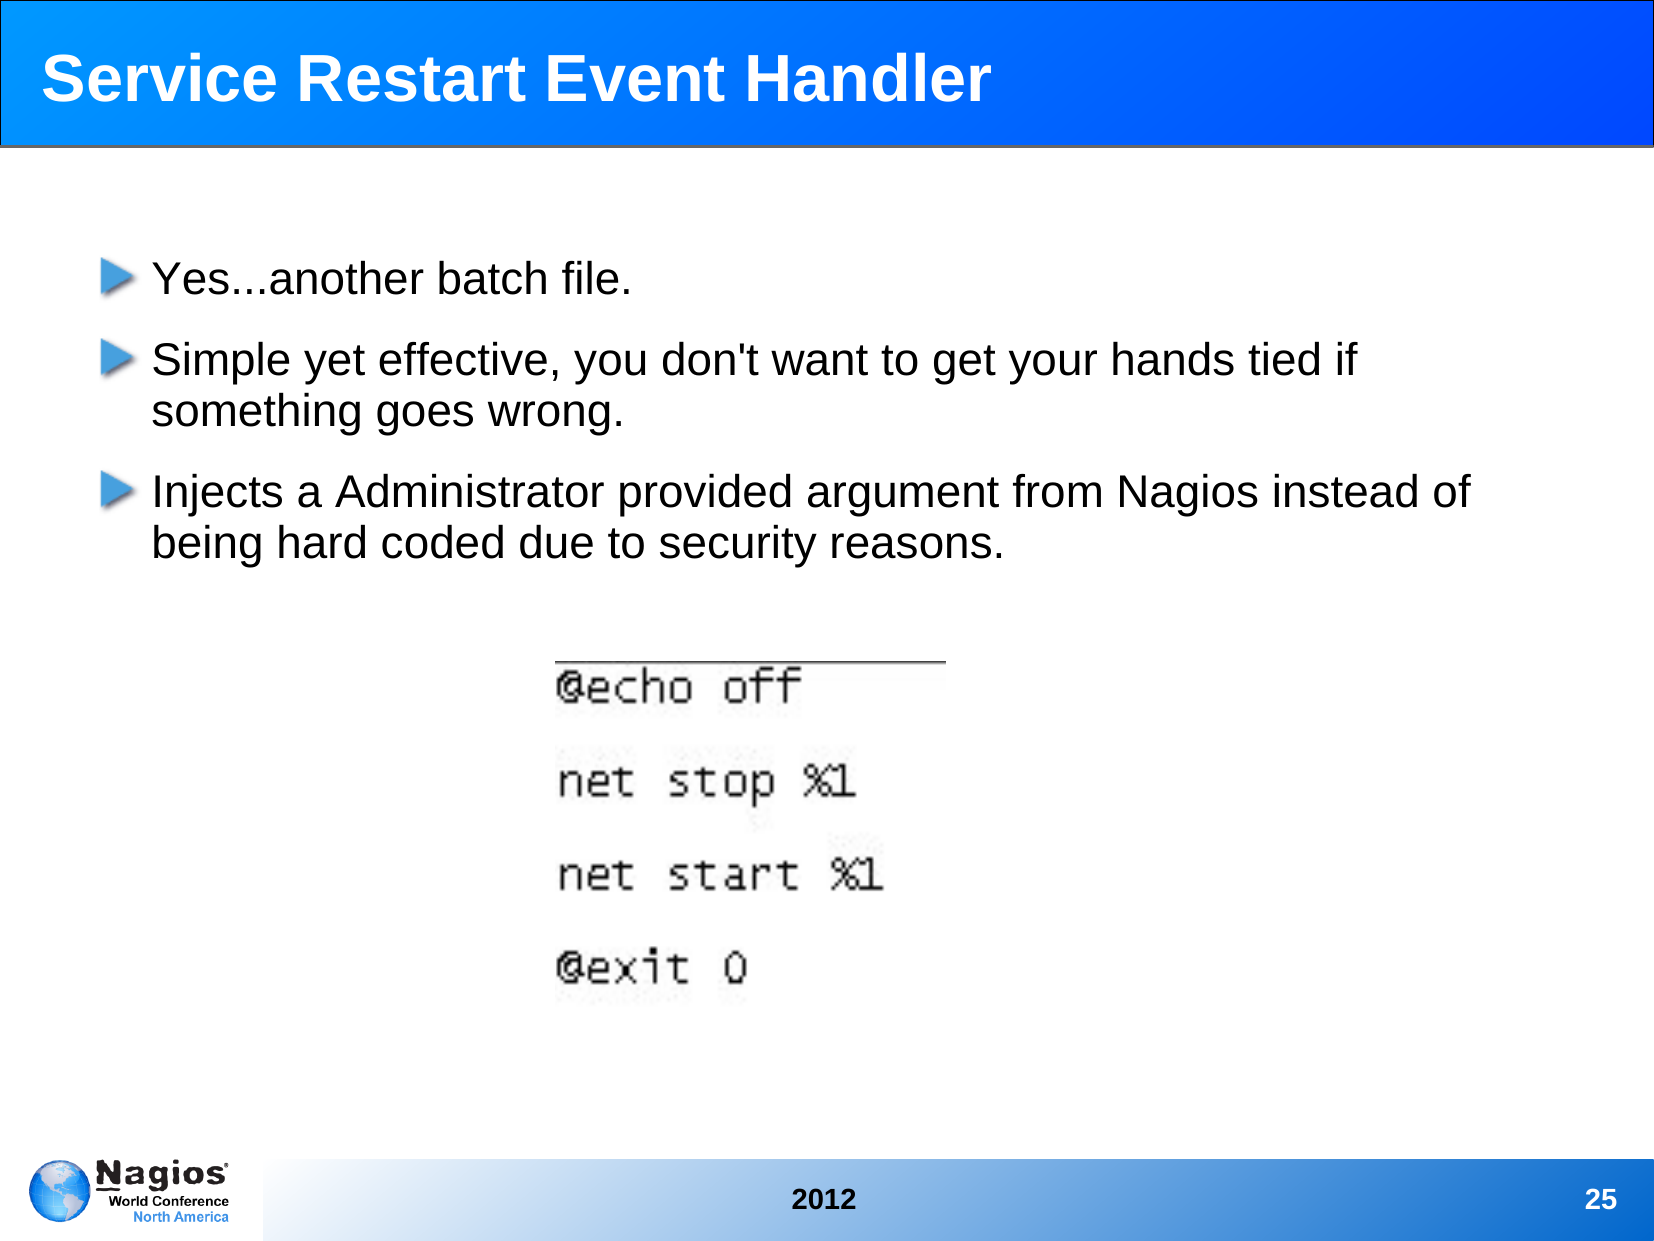

# Service Restart Event Handler
Yes...another batch file.
Simple yet effective, you don't want to get your hands tied if something goes wrong.
Injects a Administrator provided argument from Nagios instead of being hard coded due to security reasons.
2011
25